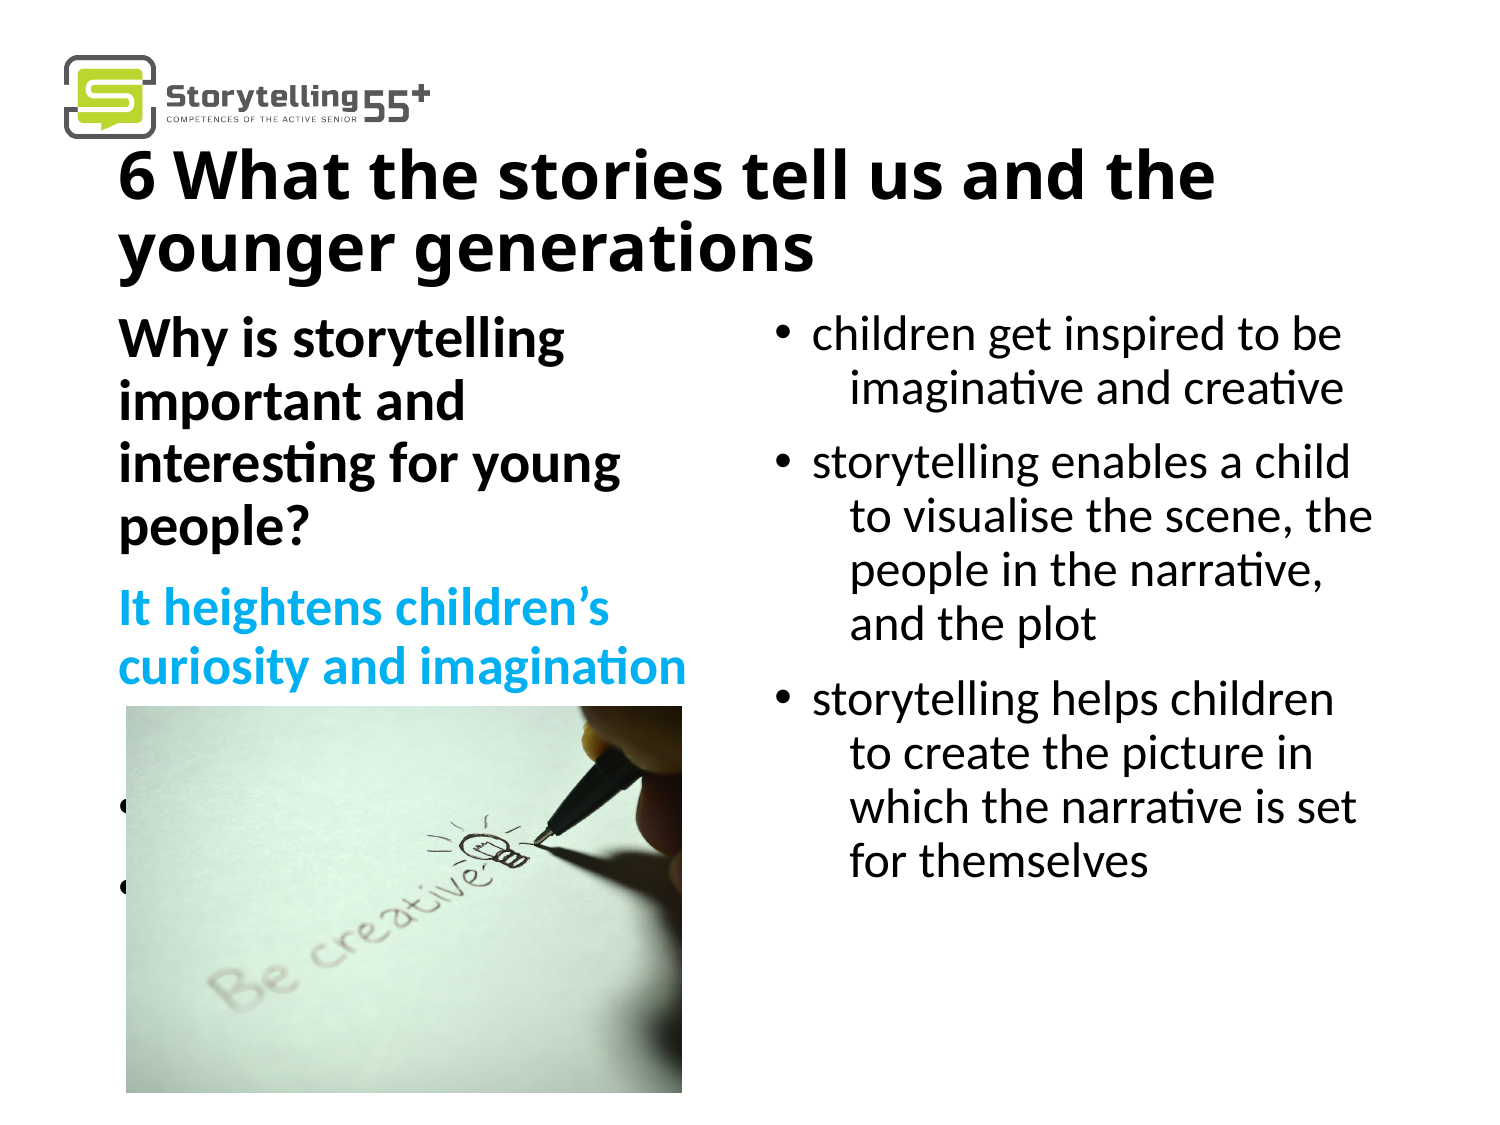

# 6 What the stories tell us and the younger generations
Why is storytelling important and interesting for young people?
It heightens children’s curiosity and imagination
children get inspired to be imaginative and creative
storytelling enables a child to visualise the scene, the people in the narrative, and the plot
storytelling helps children to create the picture in which the narrative is set for themselves